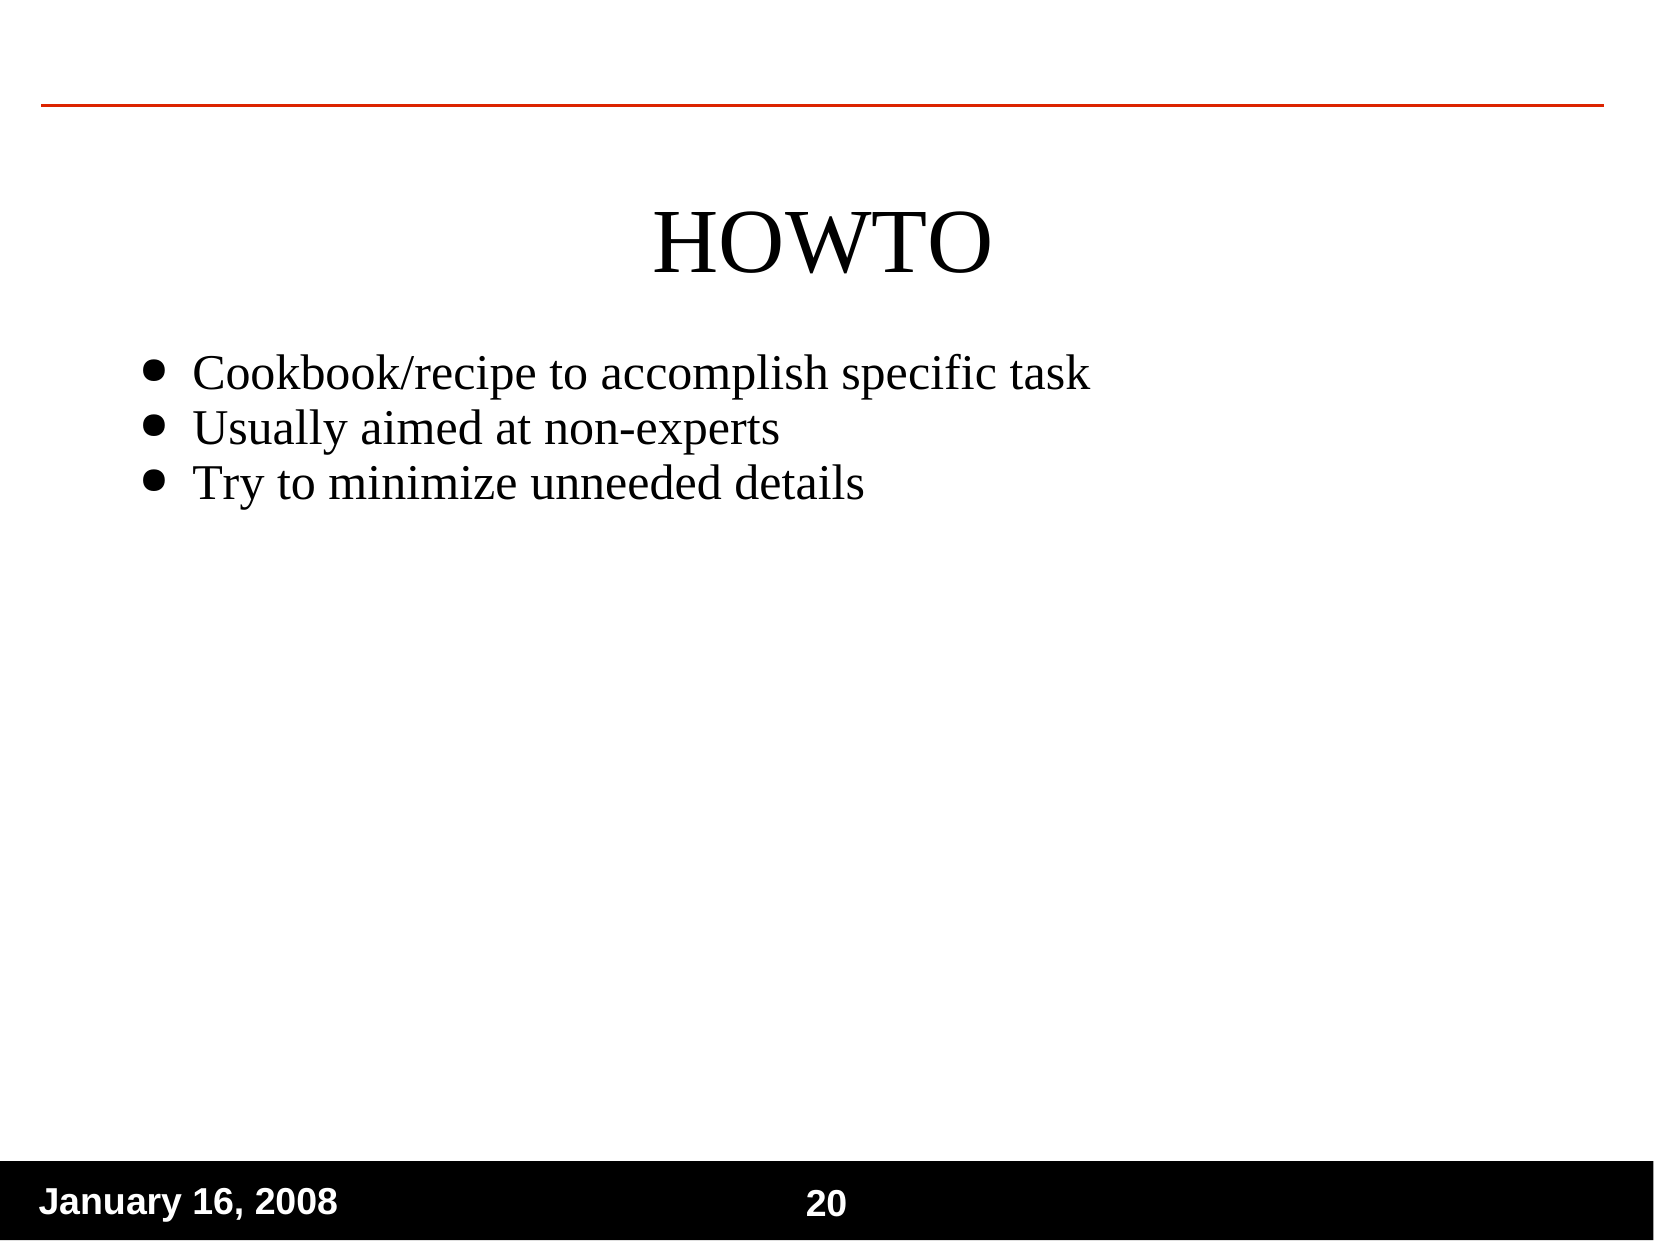

# HOWTO
Cookbook/recipe to accomplish specific task
Usually aimed at non-experts
Try to minimize unneeded details